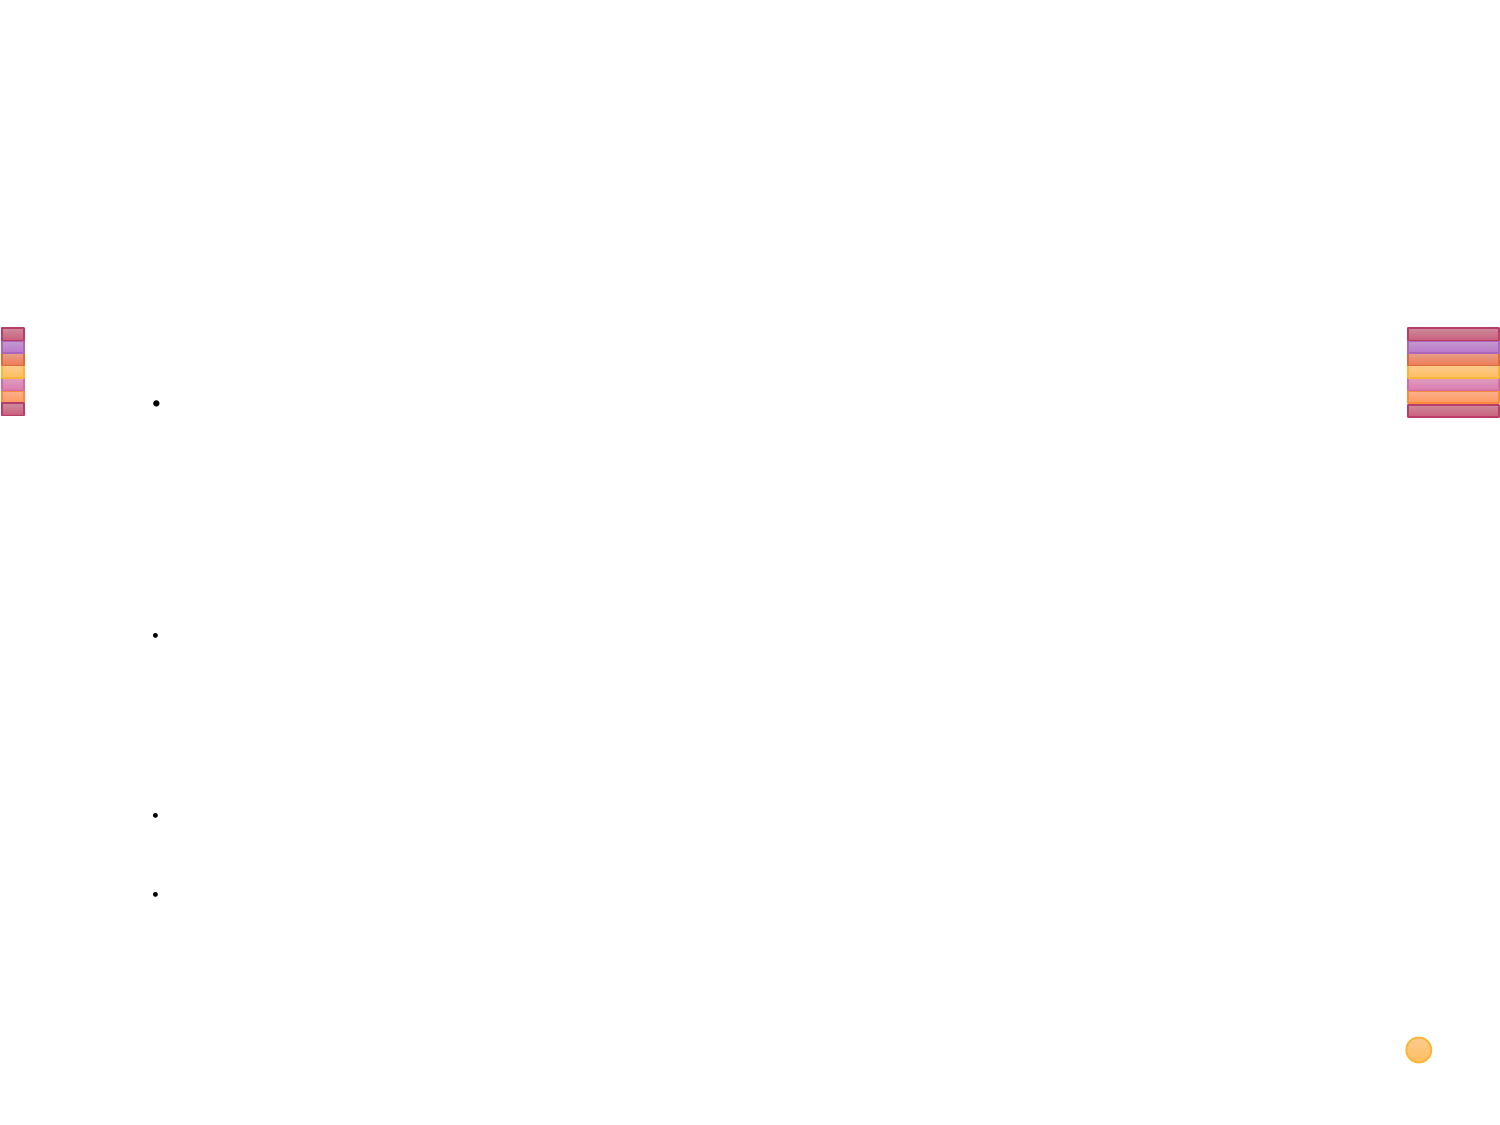

VIII.- SUSPENSIÓN DE CONTRATOS Y REDUCCIÓN DE JORNADA (V)
# VIII.3.1.- Diferencias entre reducción de jornada y modificación sustancial
1) Dirección en que pueden incidir con la modificación, pues el art.47 sólo permite la reducción, mientras que el art.41 permite reducción o aumento
2) El “quantum” el art.47 lo sitúa entre un 10% y un 70% en la reducción, mientras que el art.41 sólo exige que la modificación sea sustancial.. La modificación sustancial, en caso de reducción, no habrá de superar el 10%, puesto que si supera tal umbral habrá de acudirse por tratarse de una norma imperativa, al art.47 ET. Todas las reducciones de jornada entre el 10% y el 70% han de tramitarse por la vía del art.47 y las inferiores al 10% por la vía del art. 41, mientras que el 70% se erige en un máximo de derecho necesario indisponible y, por tanto, no franqueable por ninguna vía.
3) la temporalidad; mientras la del art.47 es una reducción necesariamente temporal la del art.41 "debe ser" permanente y no temporal
4) la causa justificante, que siendo ETOP para modificación sustancial y para reducción de jornada, son de definición mucho más flexible en el art.41, en contraste con las del art.47 ET, en que son cuasi idénticas a las causas de despido colectivo del art.51.1 ET.